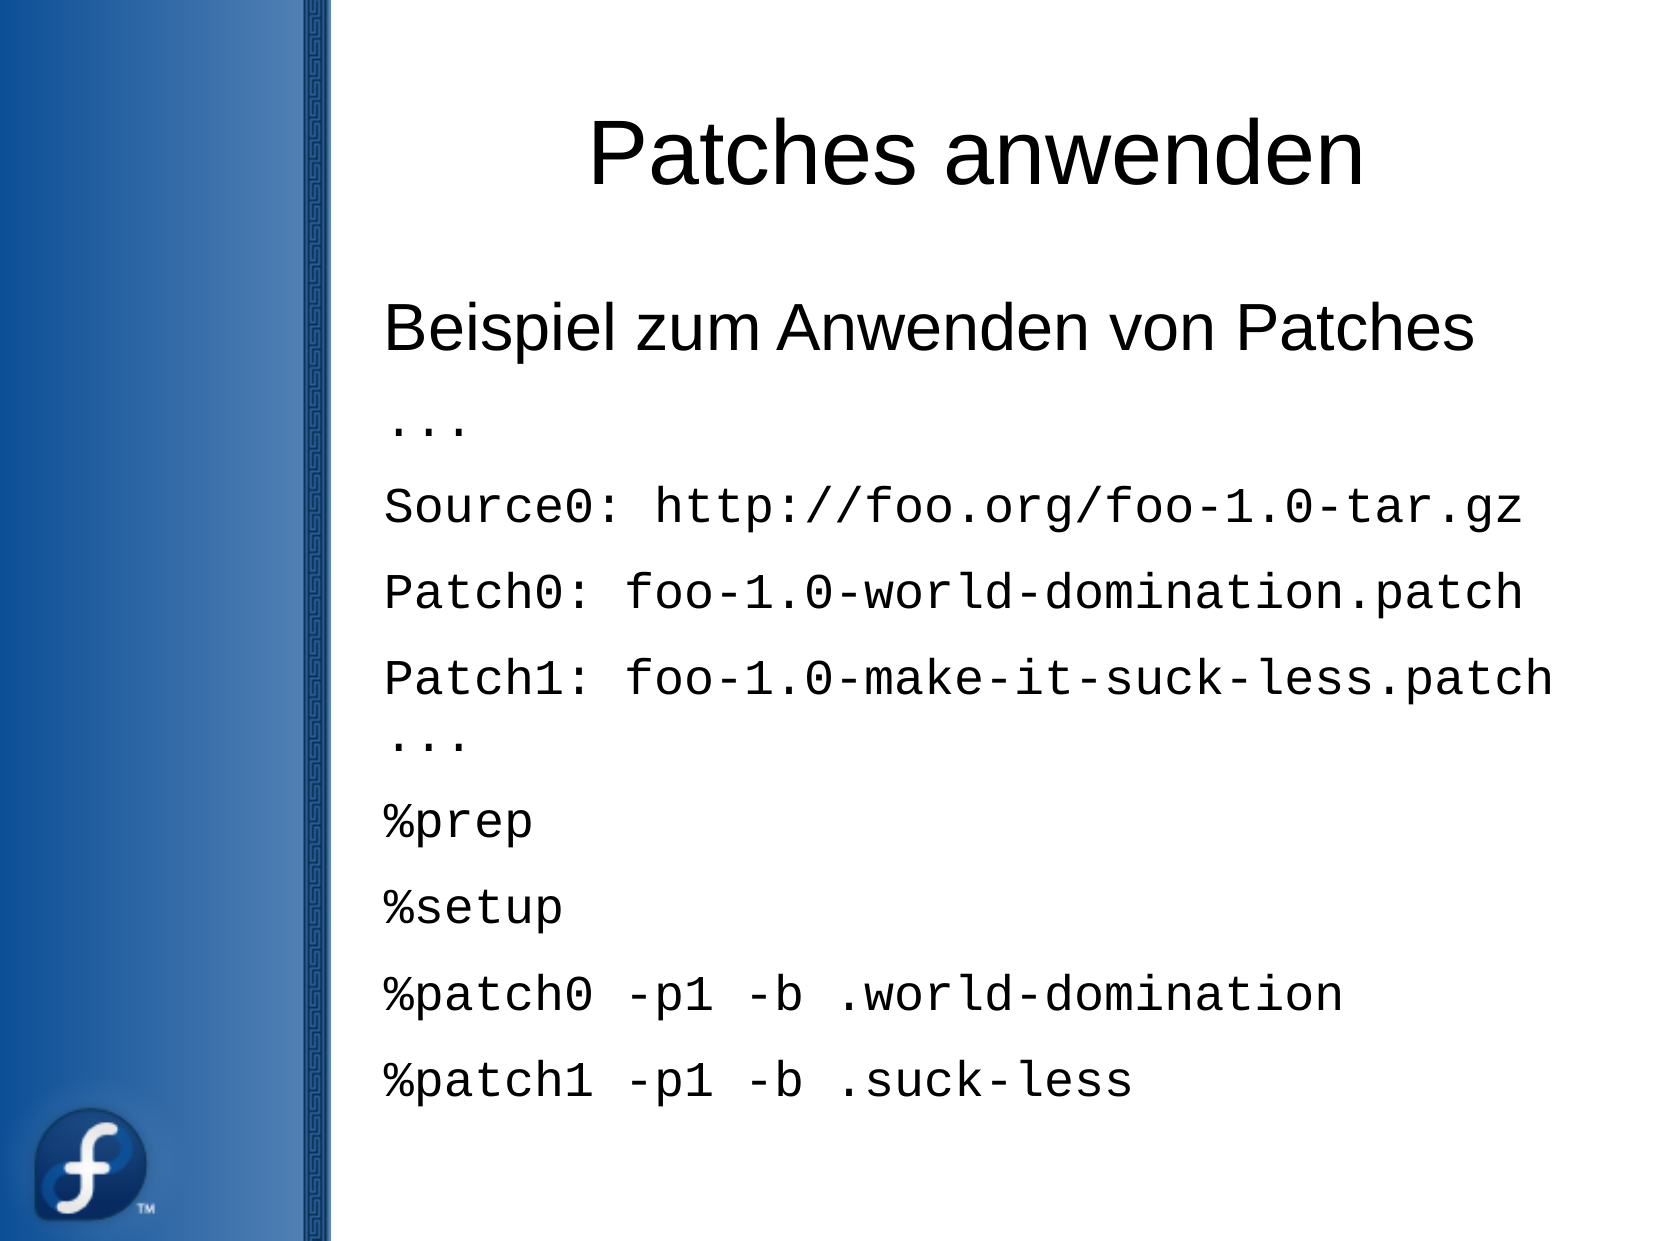

# Patches anwenden
Beispiel zum Anwenden von Patches
...
Source0: http://foo.org/foo-1.0-tar.gz
Patch0: foo-1.0-world-domination.patch
Patch1: foo-1.0-make-it-suck-less.patch
...
%prep
%setup
%patch0 -p1 -b .world-domination
%patch1 -p1 -b .suck-less